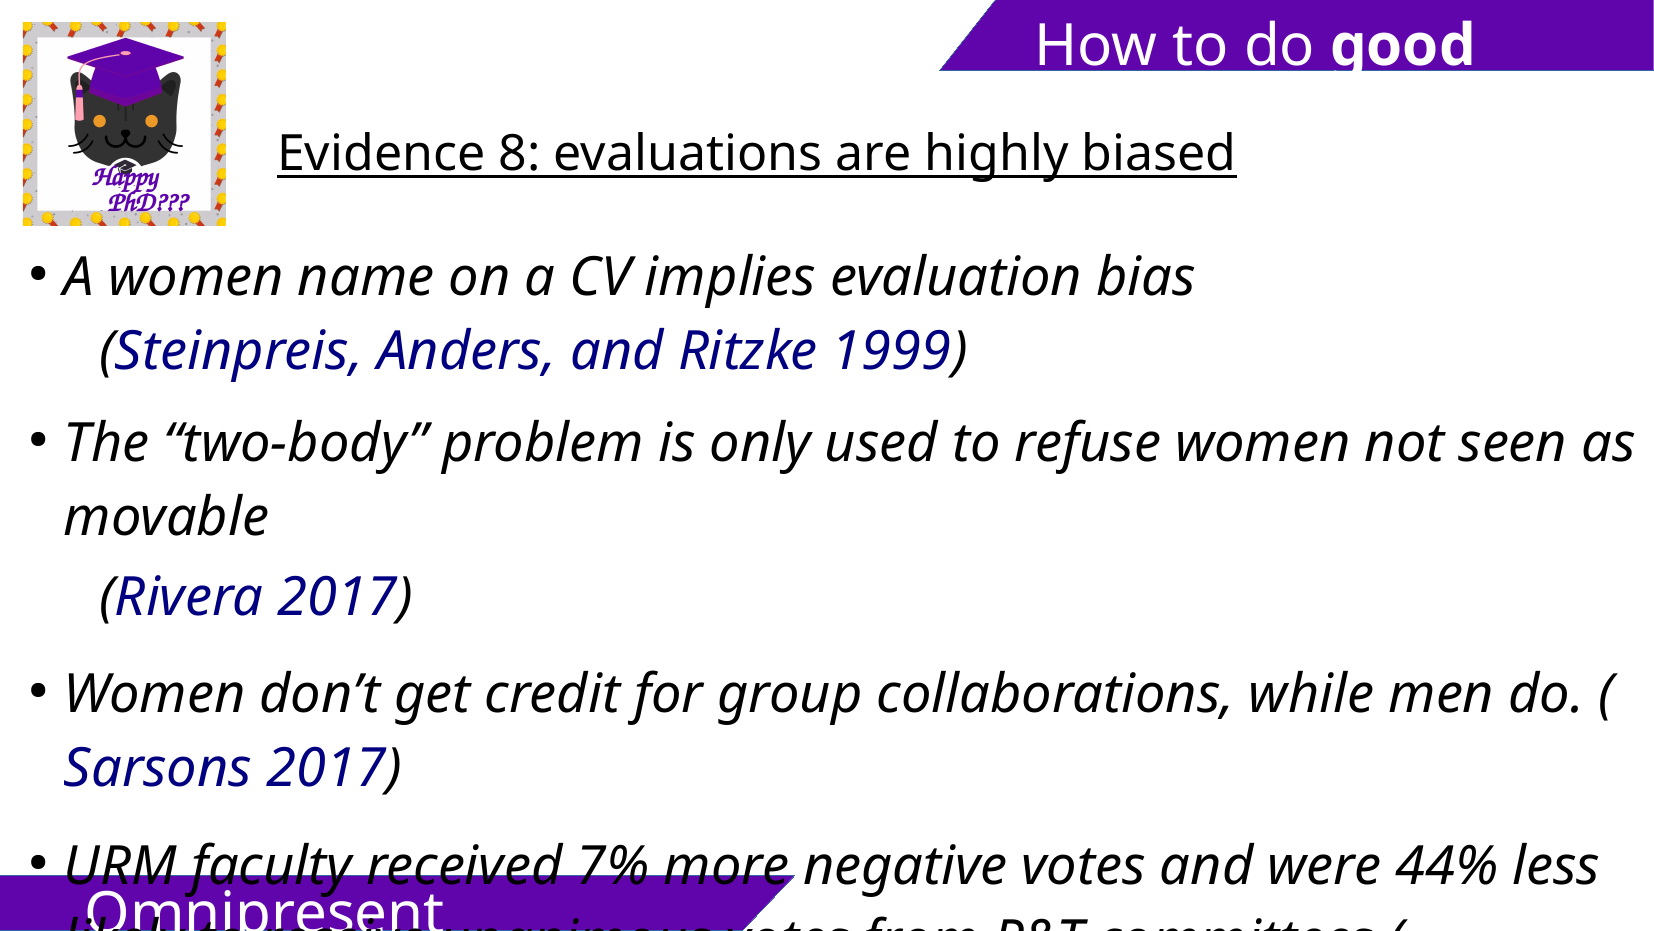

Evidence 8: evaluations are highly biased
BUT...
A women name on a CV implies evaluation bias
(Steinpreis, Anders, and Ritzke 1999)
The “two-body” problem is only used to refuse women not seen as movable
(Rivera 2017)
Women don’t get credit for group collaborations, while men do. (Sarsons 2017)
URM faculty received 7% more negative votes and were 44% less likely to receive unanimous votes from P&T committees (Masters-Waage et al. 2024)
Career breaks are discriminated against in CVs. (Kristal et al. 2023)
Omnipresent discriminations